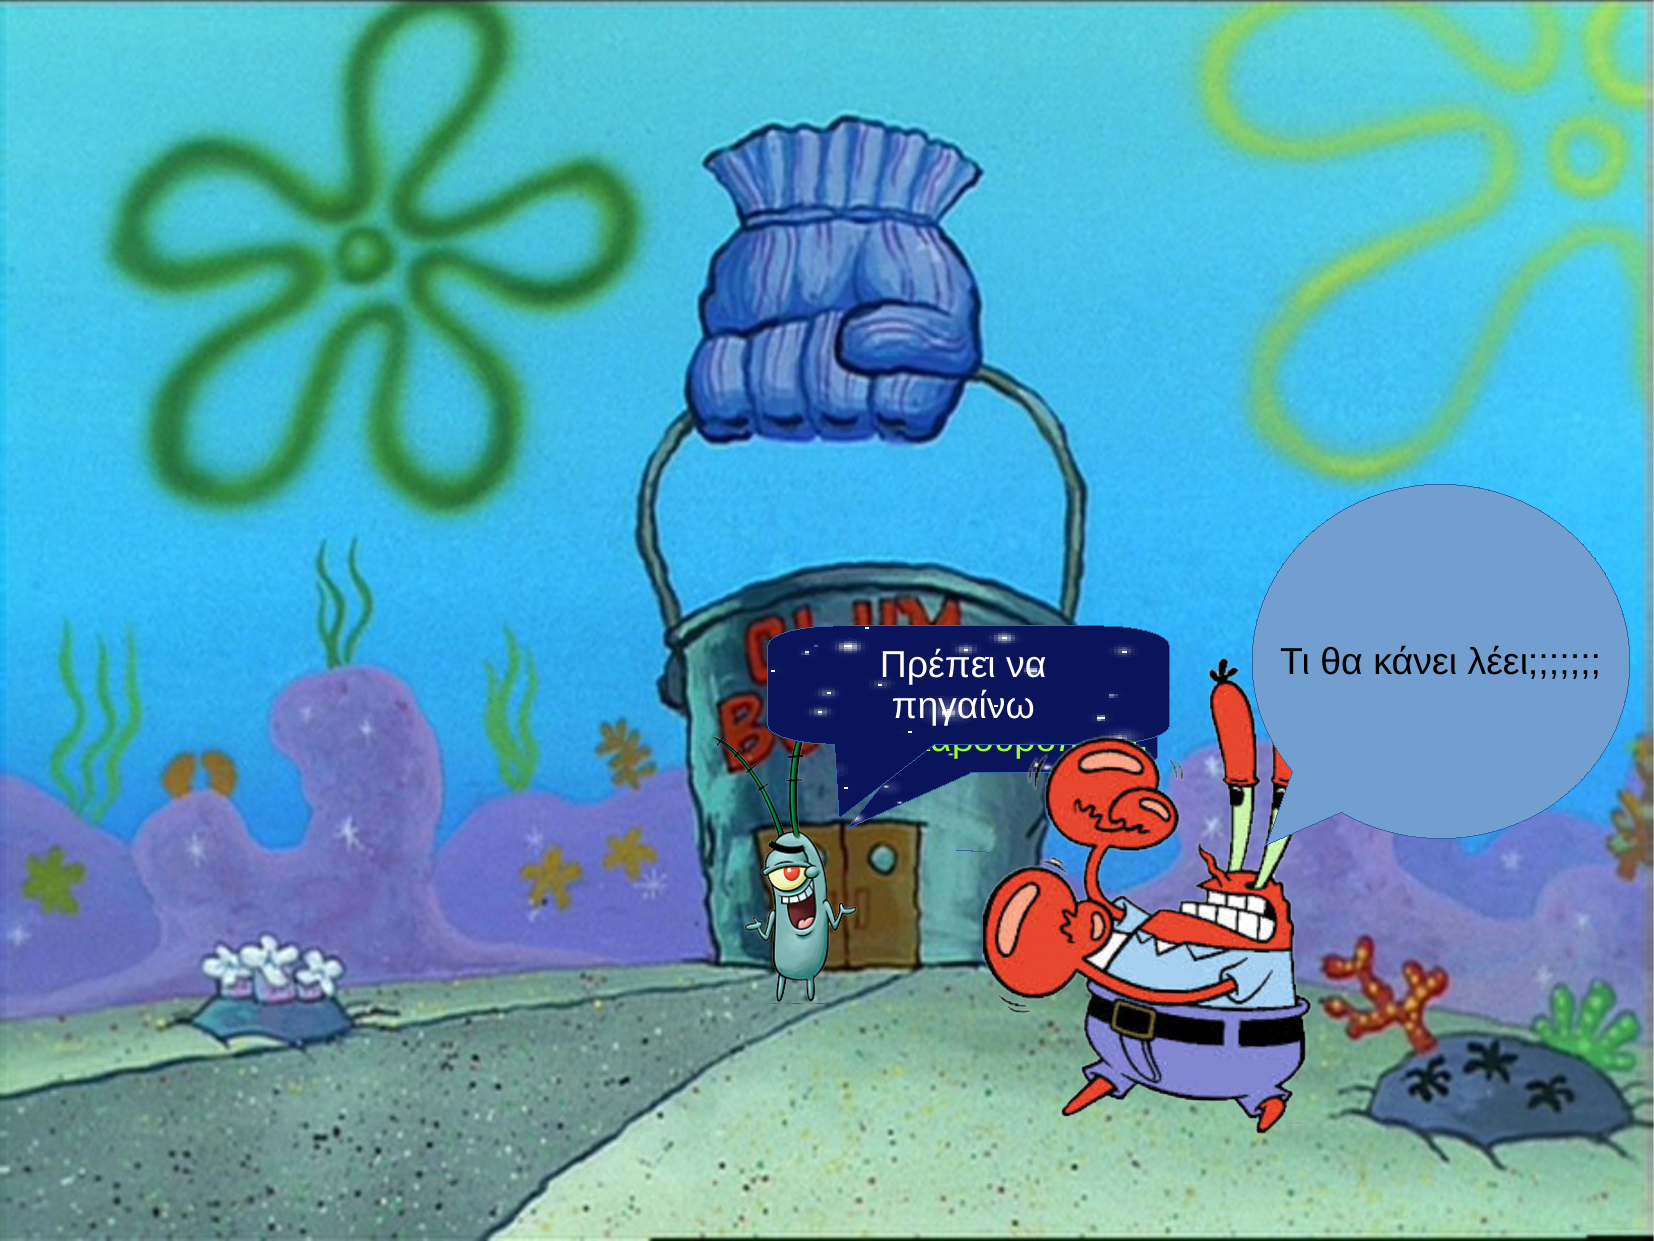

Τι θα κάνει λέει;;;;;;;
Πρέπει να
πηγαίνω
Πάω να κλέψω
την καβουροπάτη.